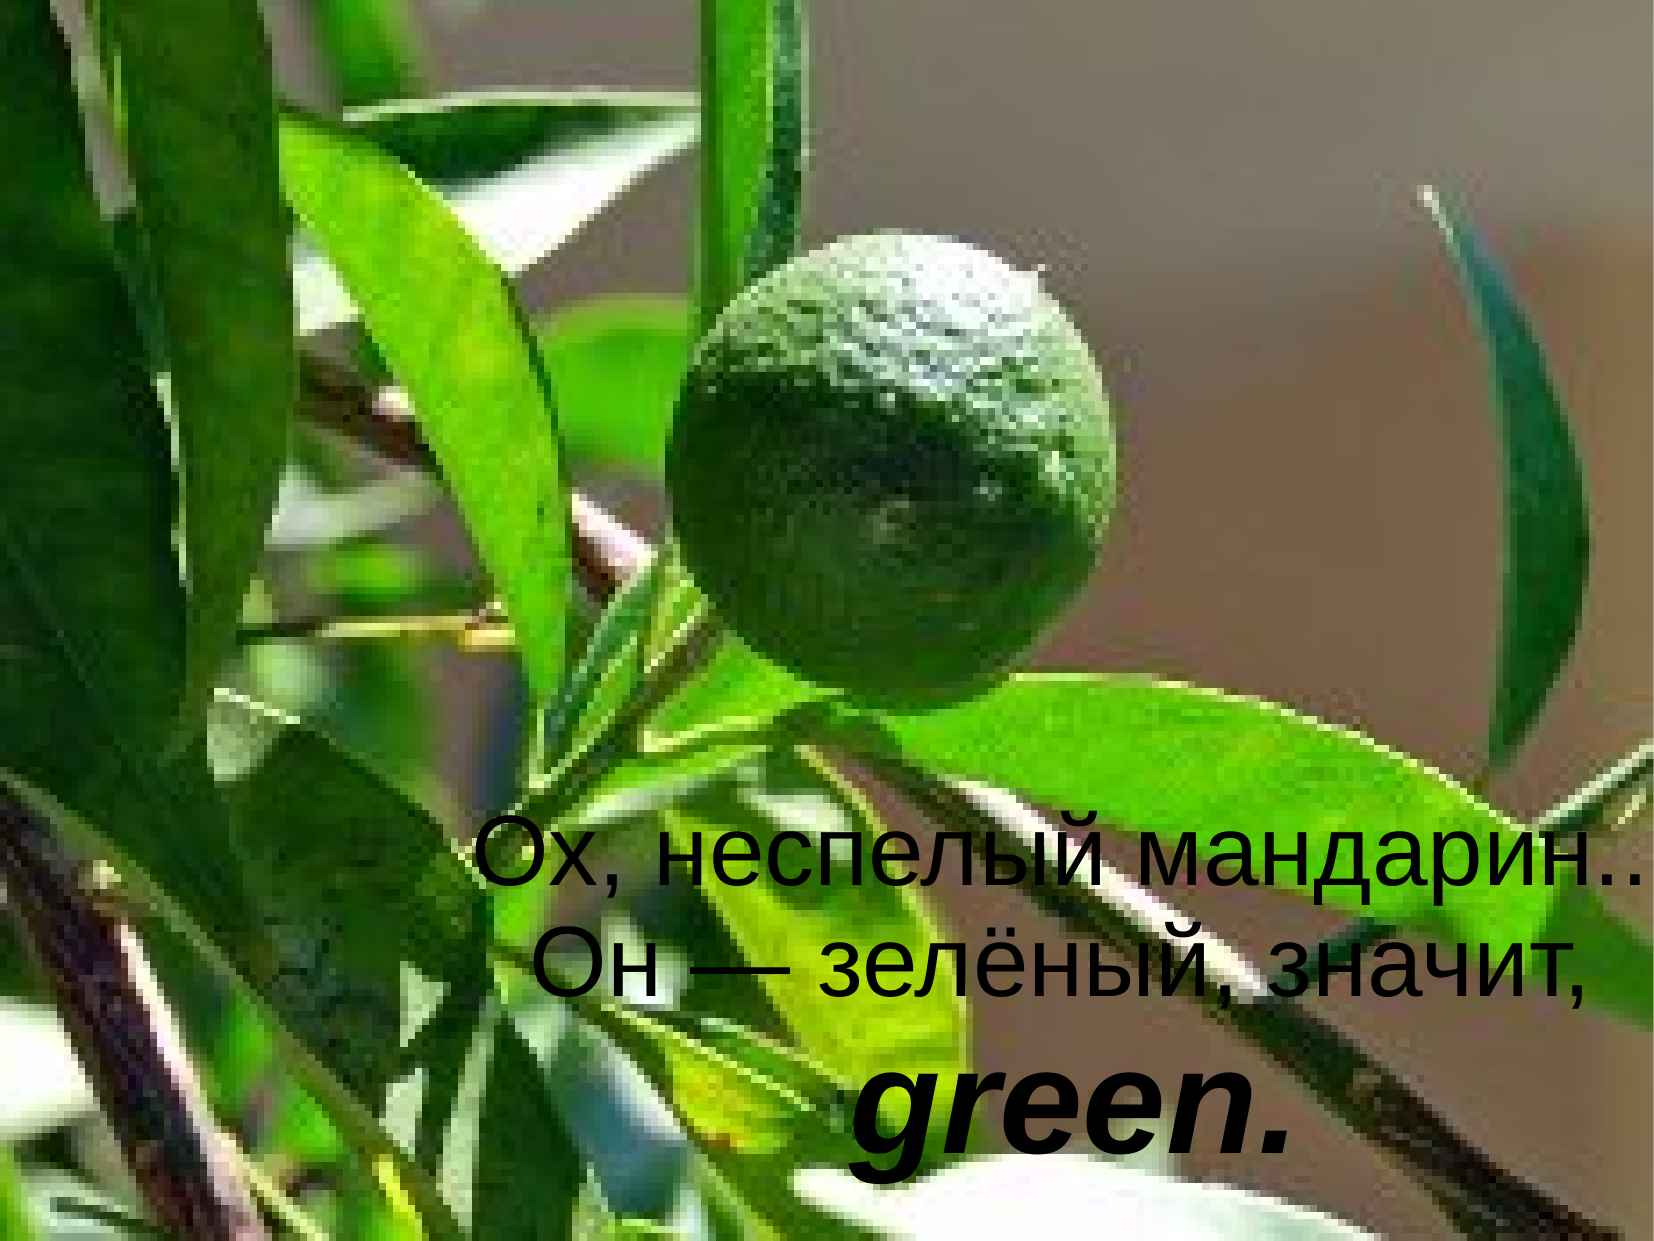

# Ох, неспелый мандарин...
Он — зелёный, значит,
green.